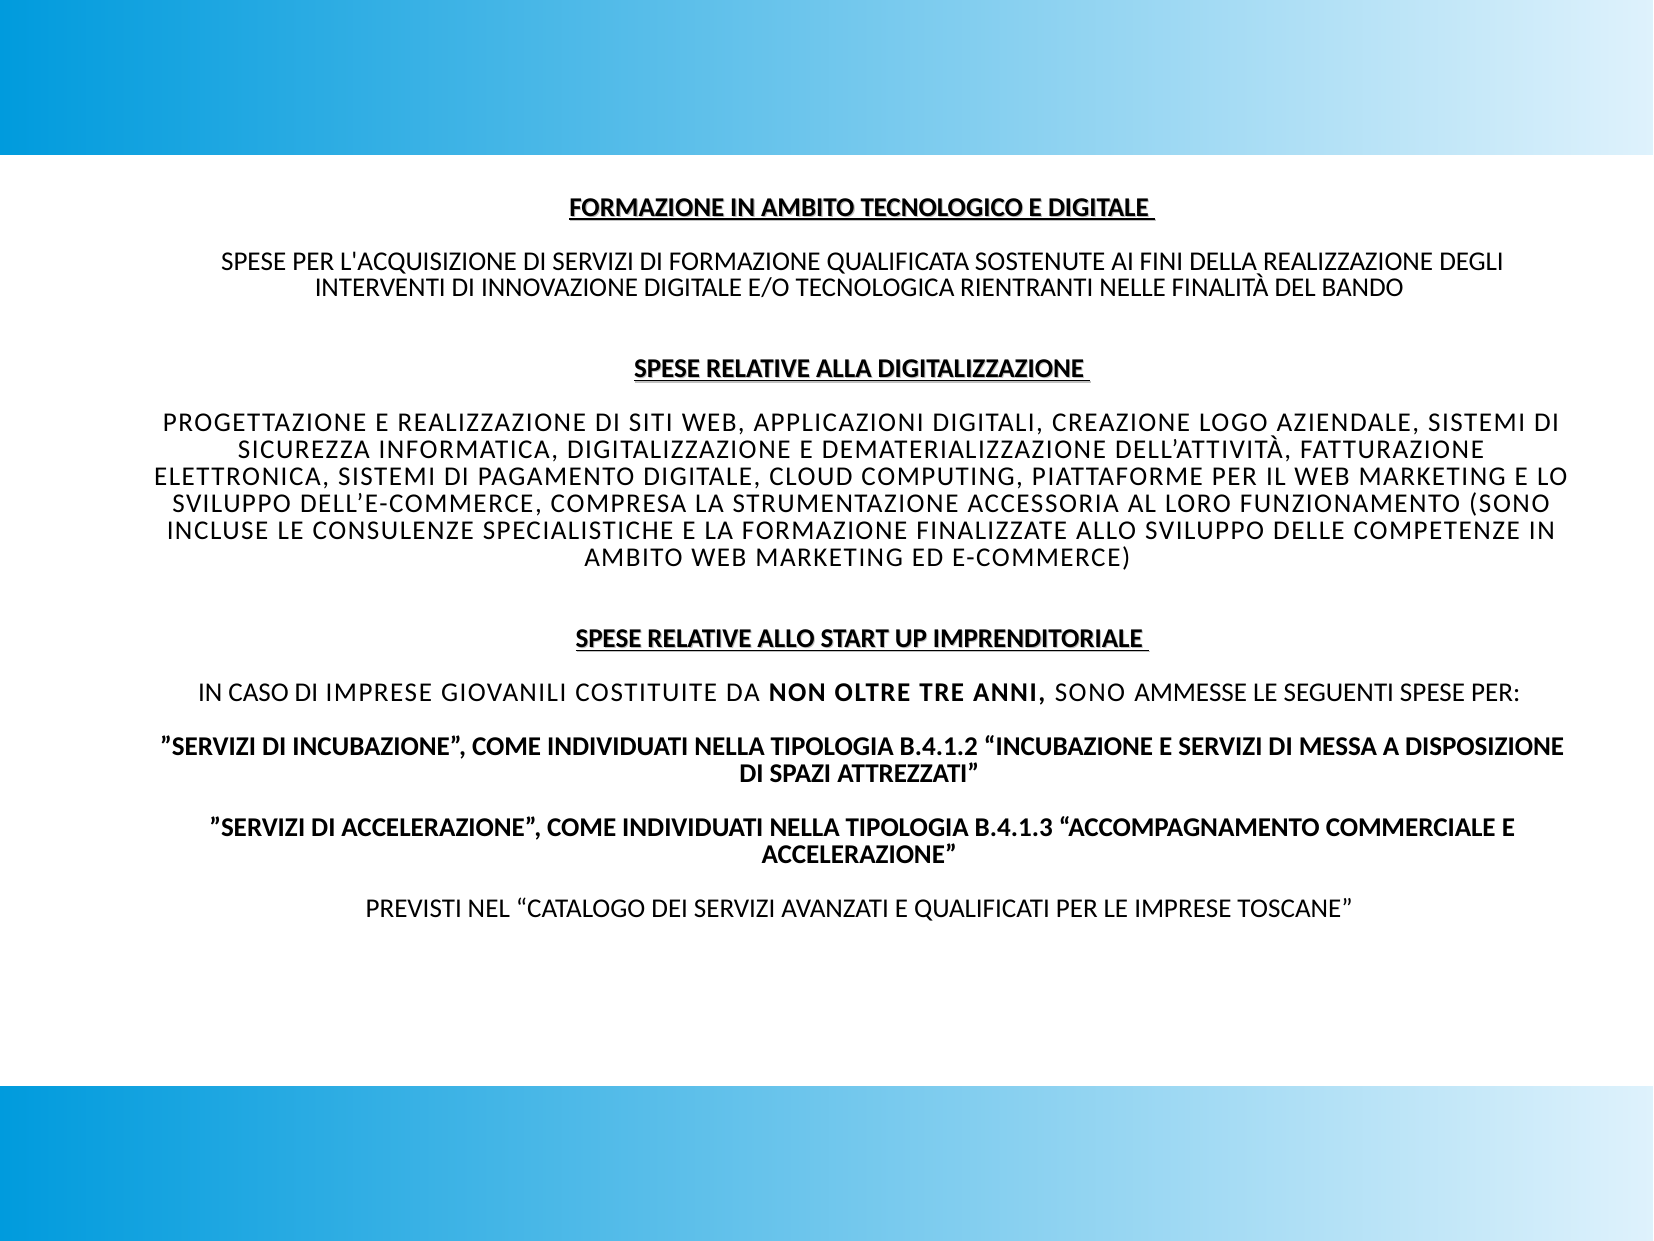

# FORMAZIONE IN AMBITO TECNOLOGICO E DIGITALE SPESE PER L'ACQUISIZIONE DI SERVIZI DI FORMAZIONE QUALIFICATA SOSTENUTE AI FINI DELLA REALIZZAZIONE DEGLI INTERVENTI DI INNOVAZIONE DIGITALE E/O TECNOLOGICA RIENTRANTI NELLE FINALITÀ DEL BANDO SPESE RELATIVE ALLA DIGITALIZZAZIONE PROGETTAZIONE E REALIZZAZIONE DI SITI WEB, APPLICAZIONI DIGITALI, CREAZIONE LOGO AZIENDALE, SISTEMI DI SICUREZZA INFORMATICA, DIGITALIZZAZIONE E DEMATERIALIZZAZIONE DELL’ATTIVITÀ, FATTURAZIONE ELETTRONICA, SISTEMI DI PAGAMENTO DIGITALE, CLOUD COMPUTING, PIATTAFORME PER IL WEB MARKETING E LO SVILUPPO DELL’E-COMMERCE, COMPRESA LA STRUMENTAZIONE ACCESSORIA AL LORO FUNZIONAMENTO (SONO INCLUSE LE CONSULENZE SPECIALISTICHE E LA FORMAZIONE FINALIZZATE ALLO SVILUPPO DELLE COMPETENZE IN AMBITO WEB MARKETING ED E-COMMERCE) SPESE RELATIVE ALLO START UP IMPRENDITORIALE IN CASO DI IMPRESE GIOVANILI COSTITUITE DA NON OLTRE TRE ANNI, SONO AMMESSE LE SEGUENTI SPESE PER: ”SERVIZI DI INCUBAZIONE”, COME INDIVIDUATI NELLA TIPOLOGIA B.4.1.2 “INCUBAZIONE E SERVIZI DI MESSA A DISPOSIZIONE DI SPAZI ATTREZZATI” ”SERVIZI DI ACCELERAZIONE”, COME INDIVIDUATI NELLA TIPOLOGIA B.4.1.3 “ACCOMPAGNAMENTO COMMERCIALE E ACCELERAZIONE” PREVISTI NEL “CATALOGO DEI SERVIZI AVANZATI E QUALIFICATI PER LE IMPRESE TOSCANE”